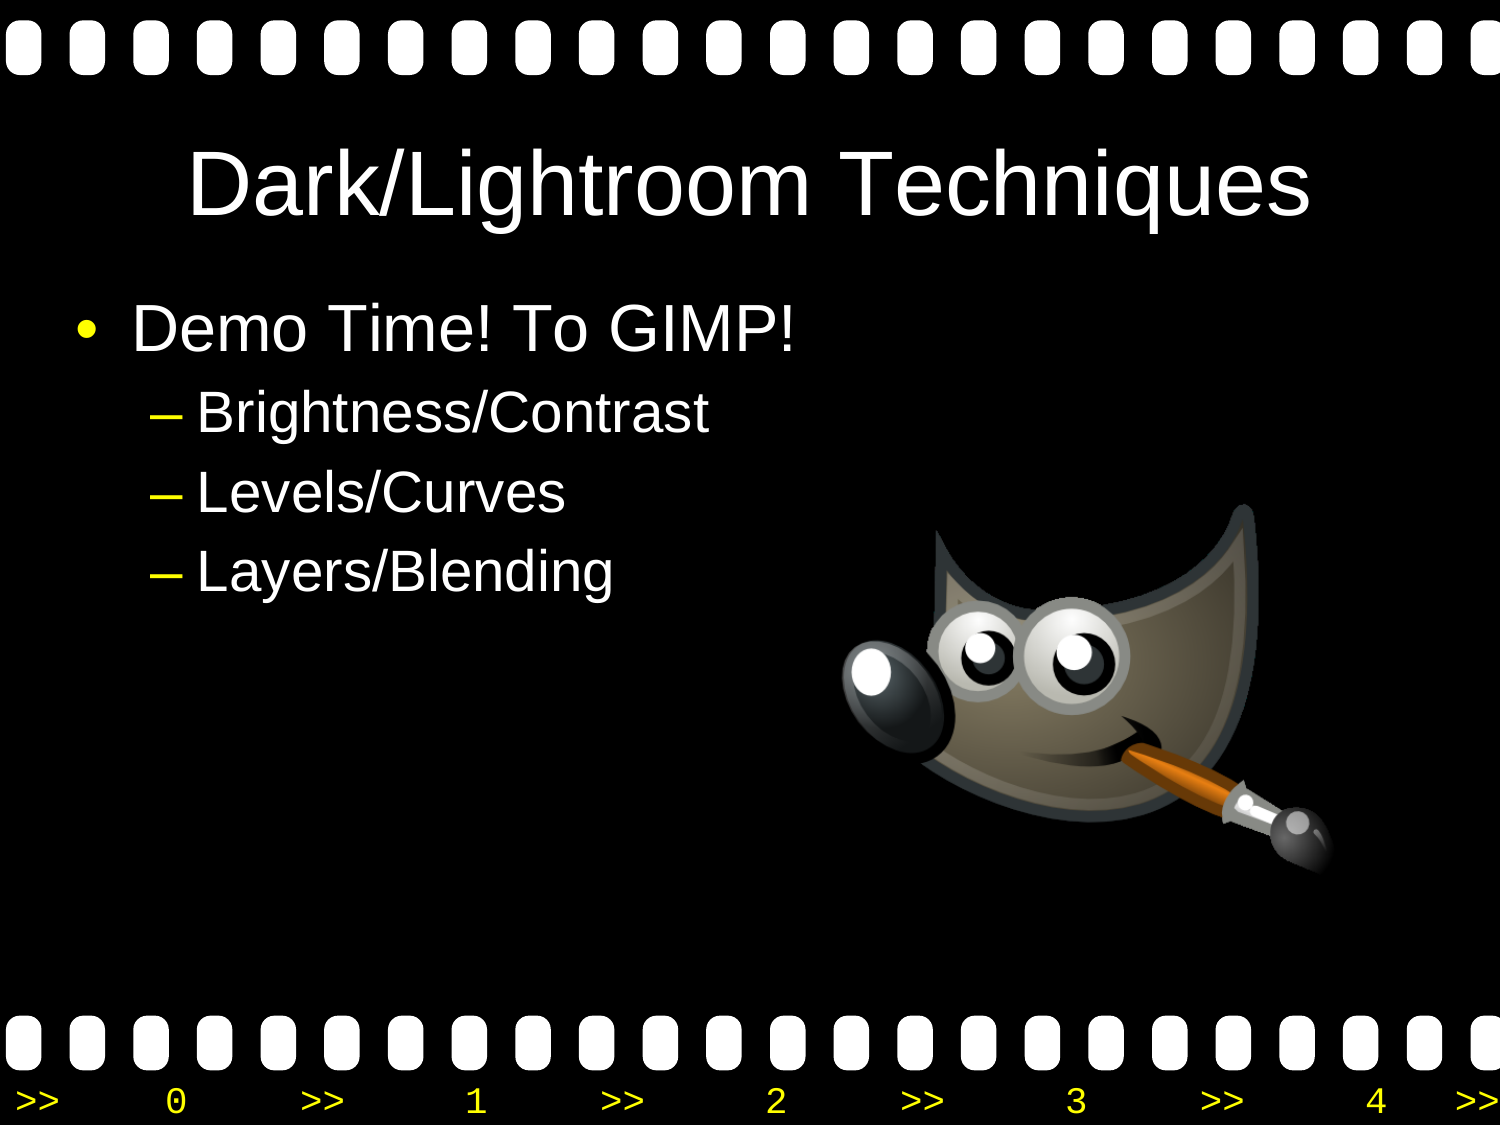

# Dark/Lightroom Techniques
Demo Time! To GIMP!
Brightness/Contrast
Levels/Curves
Layers/Blending